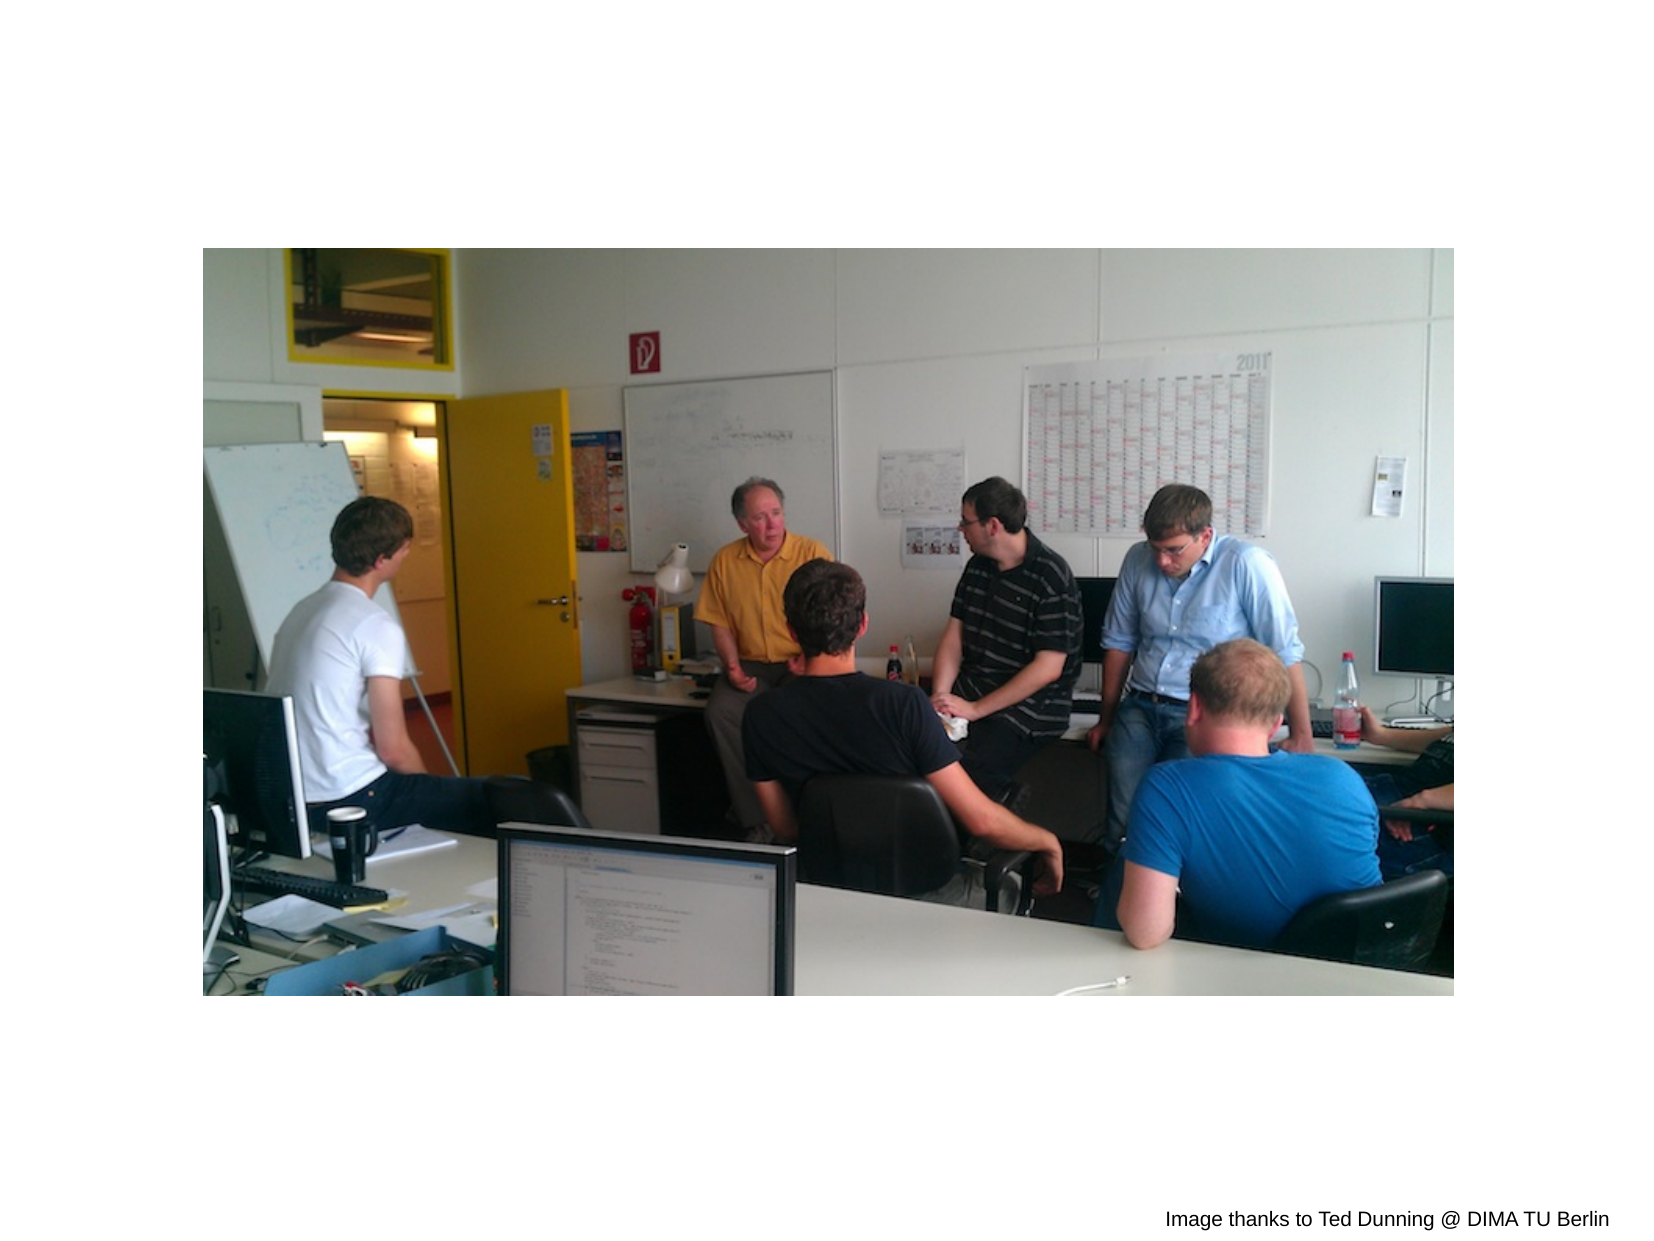

Image thanks to Ted Dunning @ DIMA TU Berlin